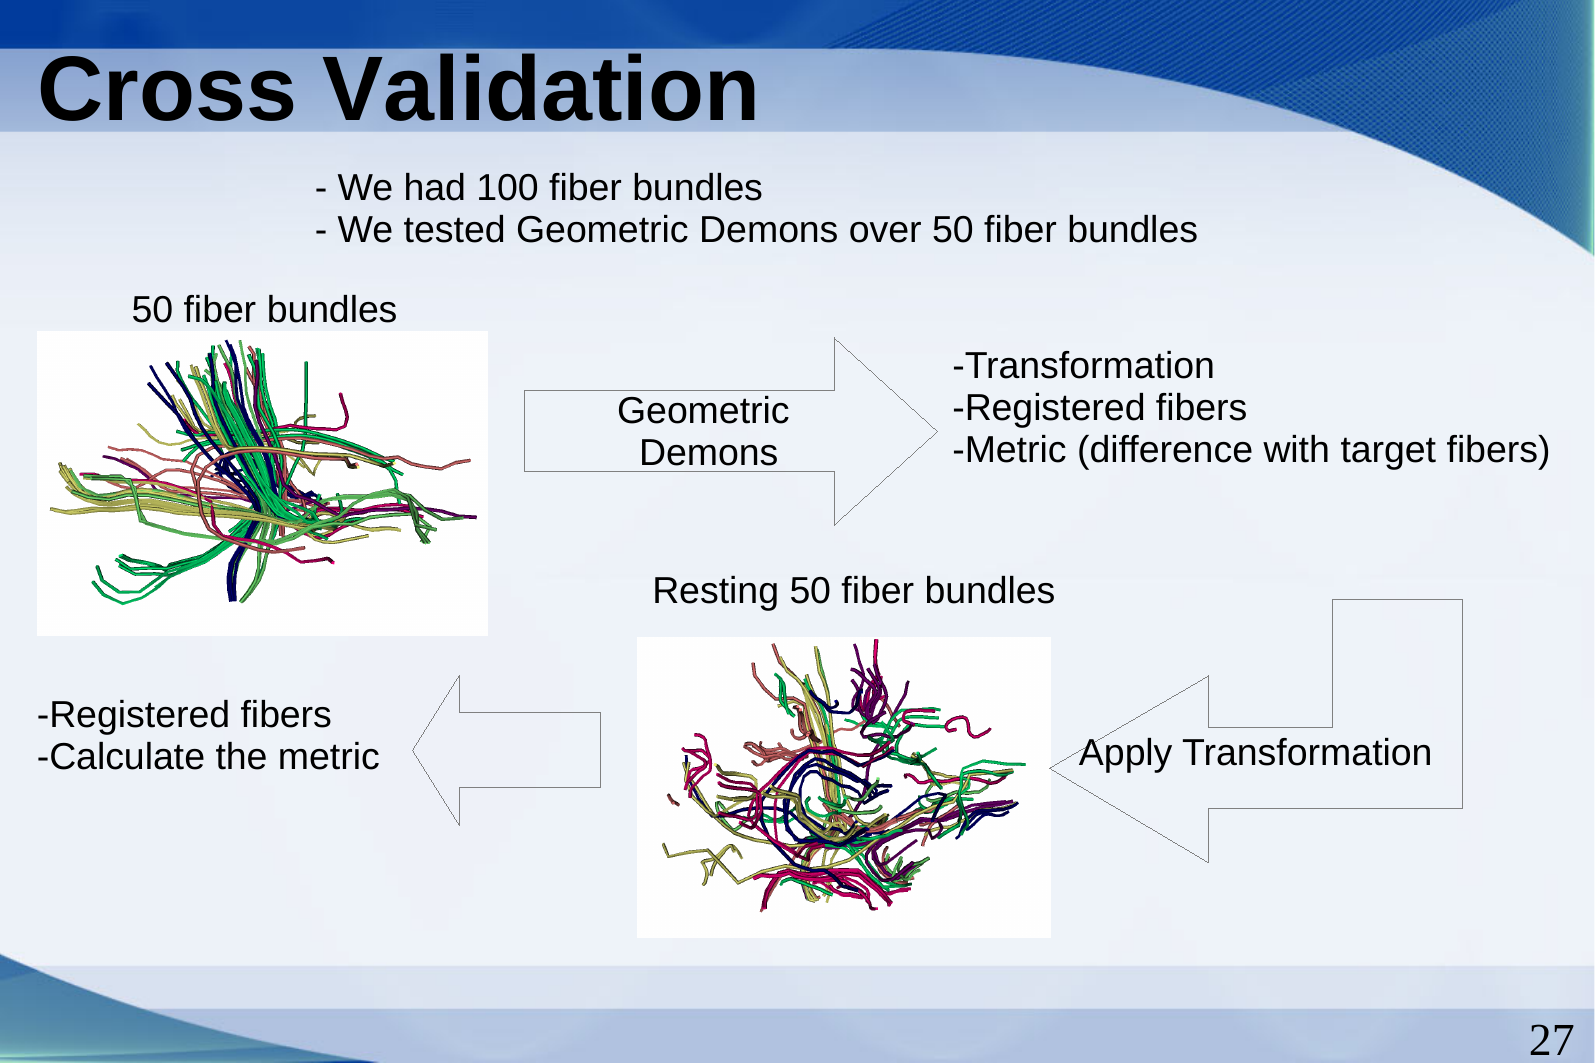

# Cross Validation
- We had 100 fiber bundles
- We tested Geometric Demons over 50 fiber bundles
50 fiber bundles
Geometric
Demons
-Transformation
-Registered fibers
-Metric (difference with target fibers)
Resting 50 fiber bundles
Apply Transformation
-Registered fibers
-Calculate the metric
27